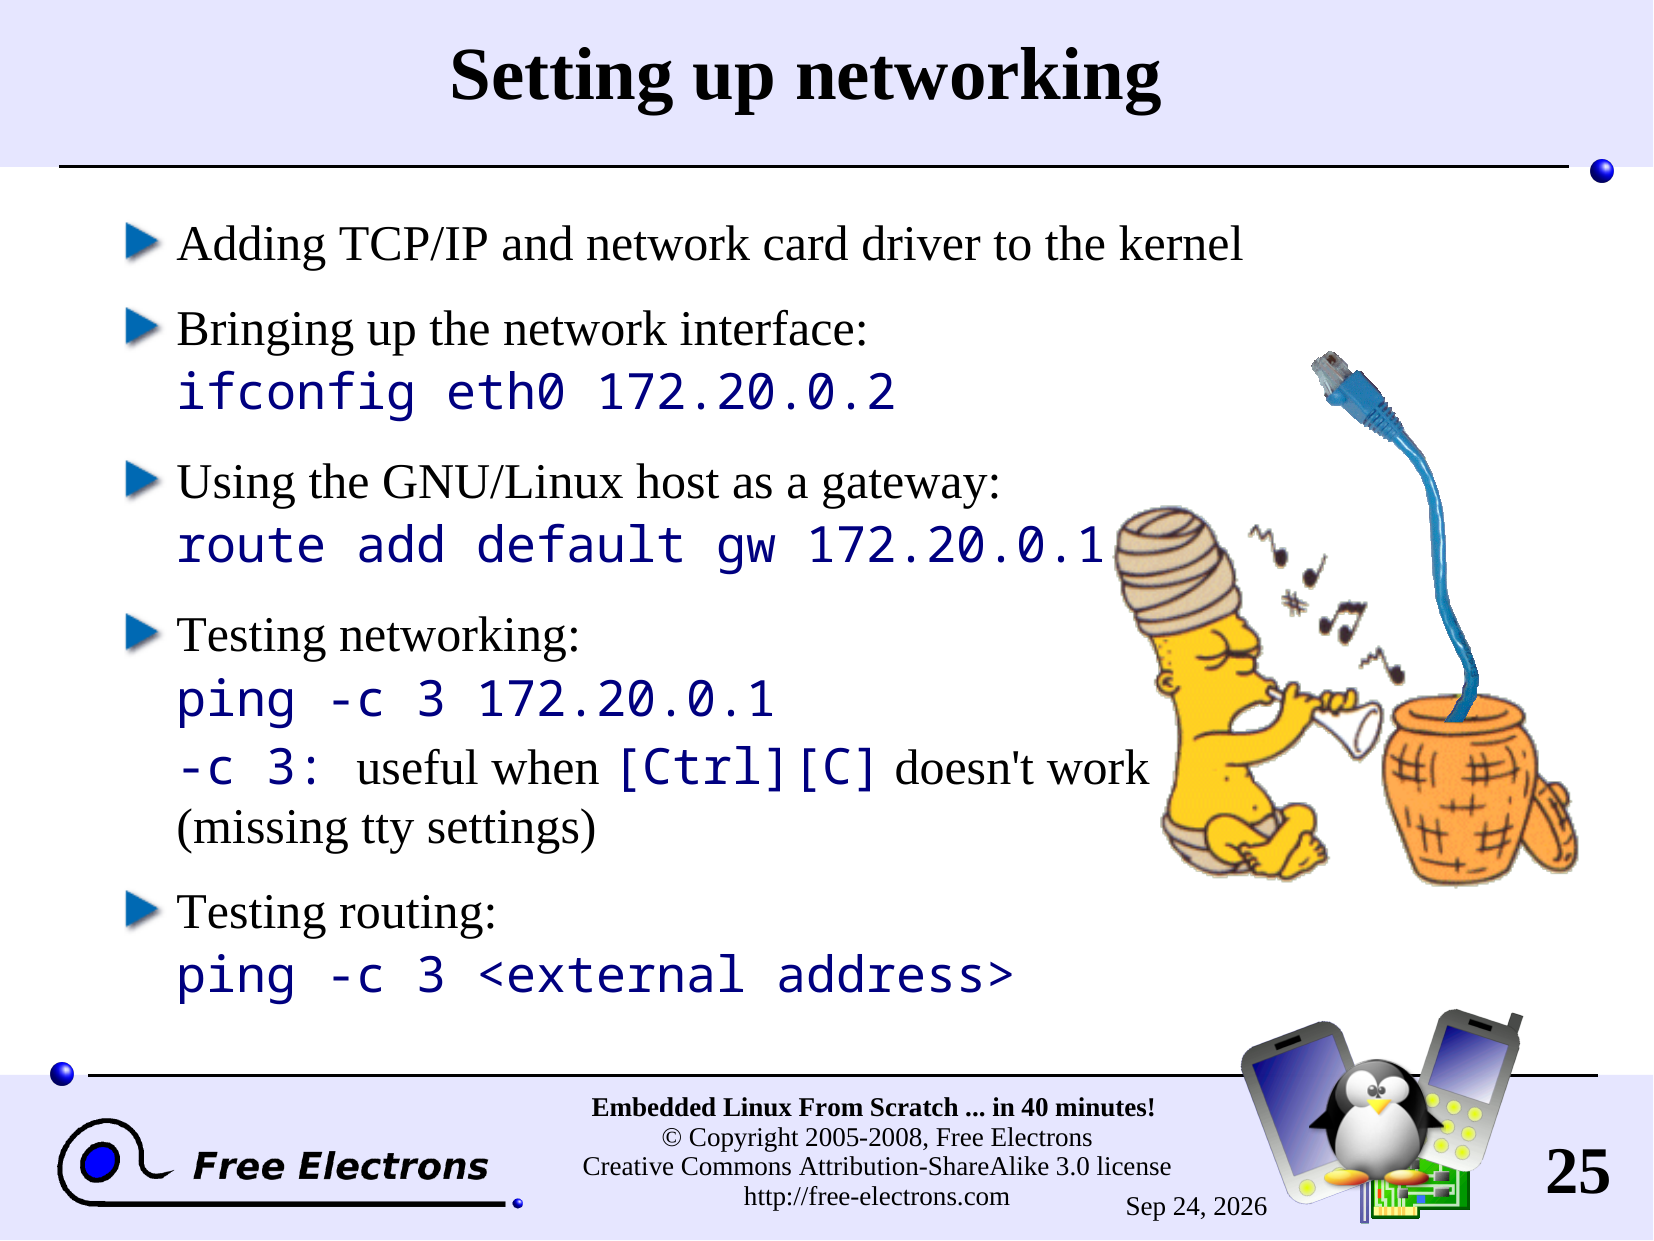

# Setting up networking
Adding TCP/IP and network card driver to the kernel
Bringing up the network interface:
ifconfig eth0 172.20.0.2
Using the GNU/Linux host as a gateway:
route add default gw 172.20.0.1
Testing networking:
ping -c 3 172.20.0.1
-c 3: useful when [Ctrl][C] doesn't work
(missing tty settings)
Testing routing:
ping -c 3 <external address>